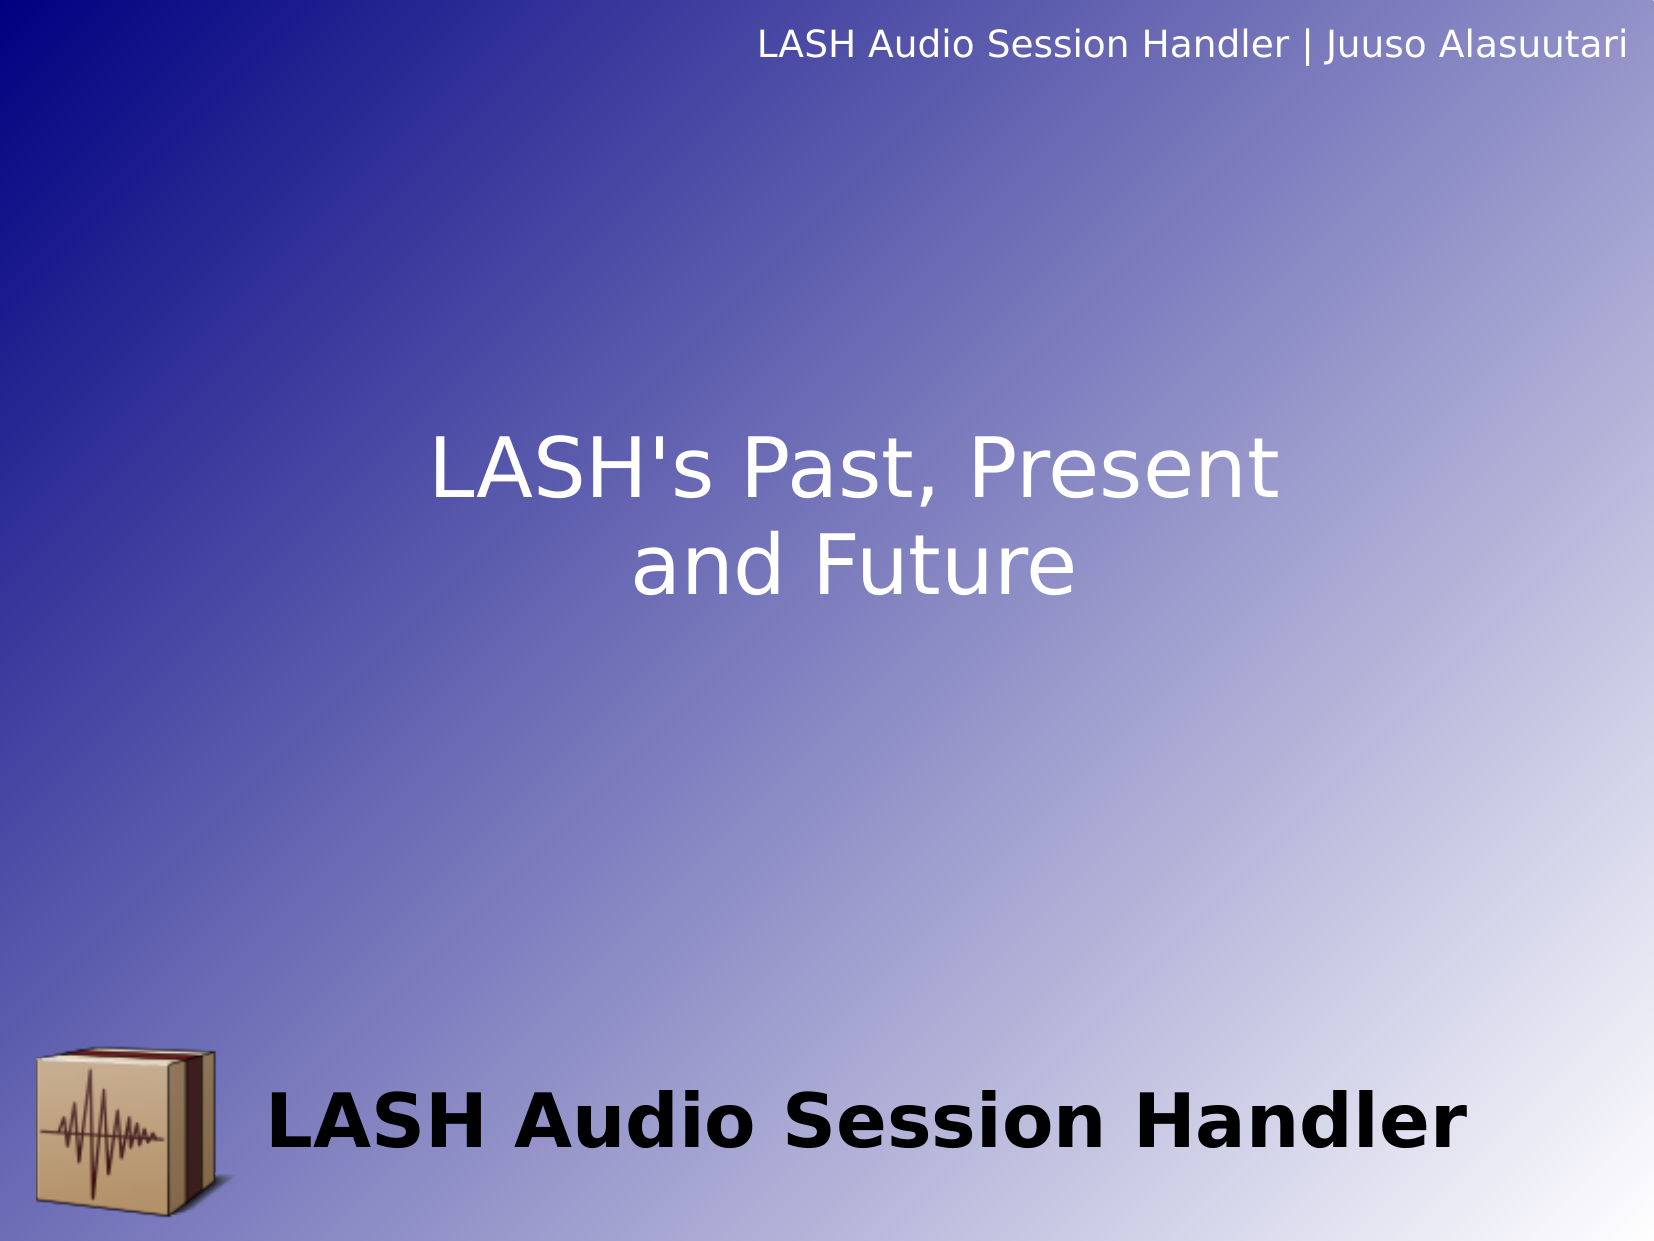

LASH's Past, Present and Future
# LASH Audio Session Handler